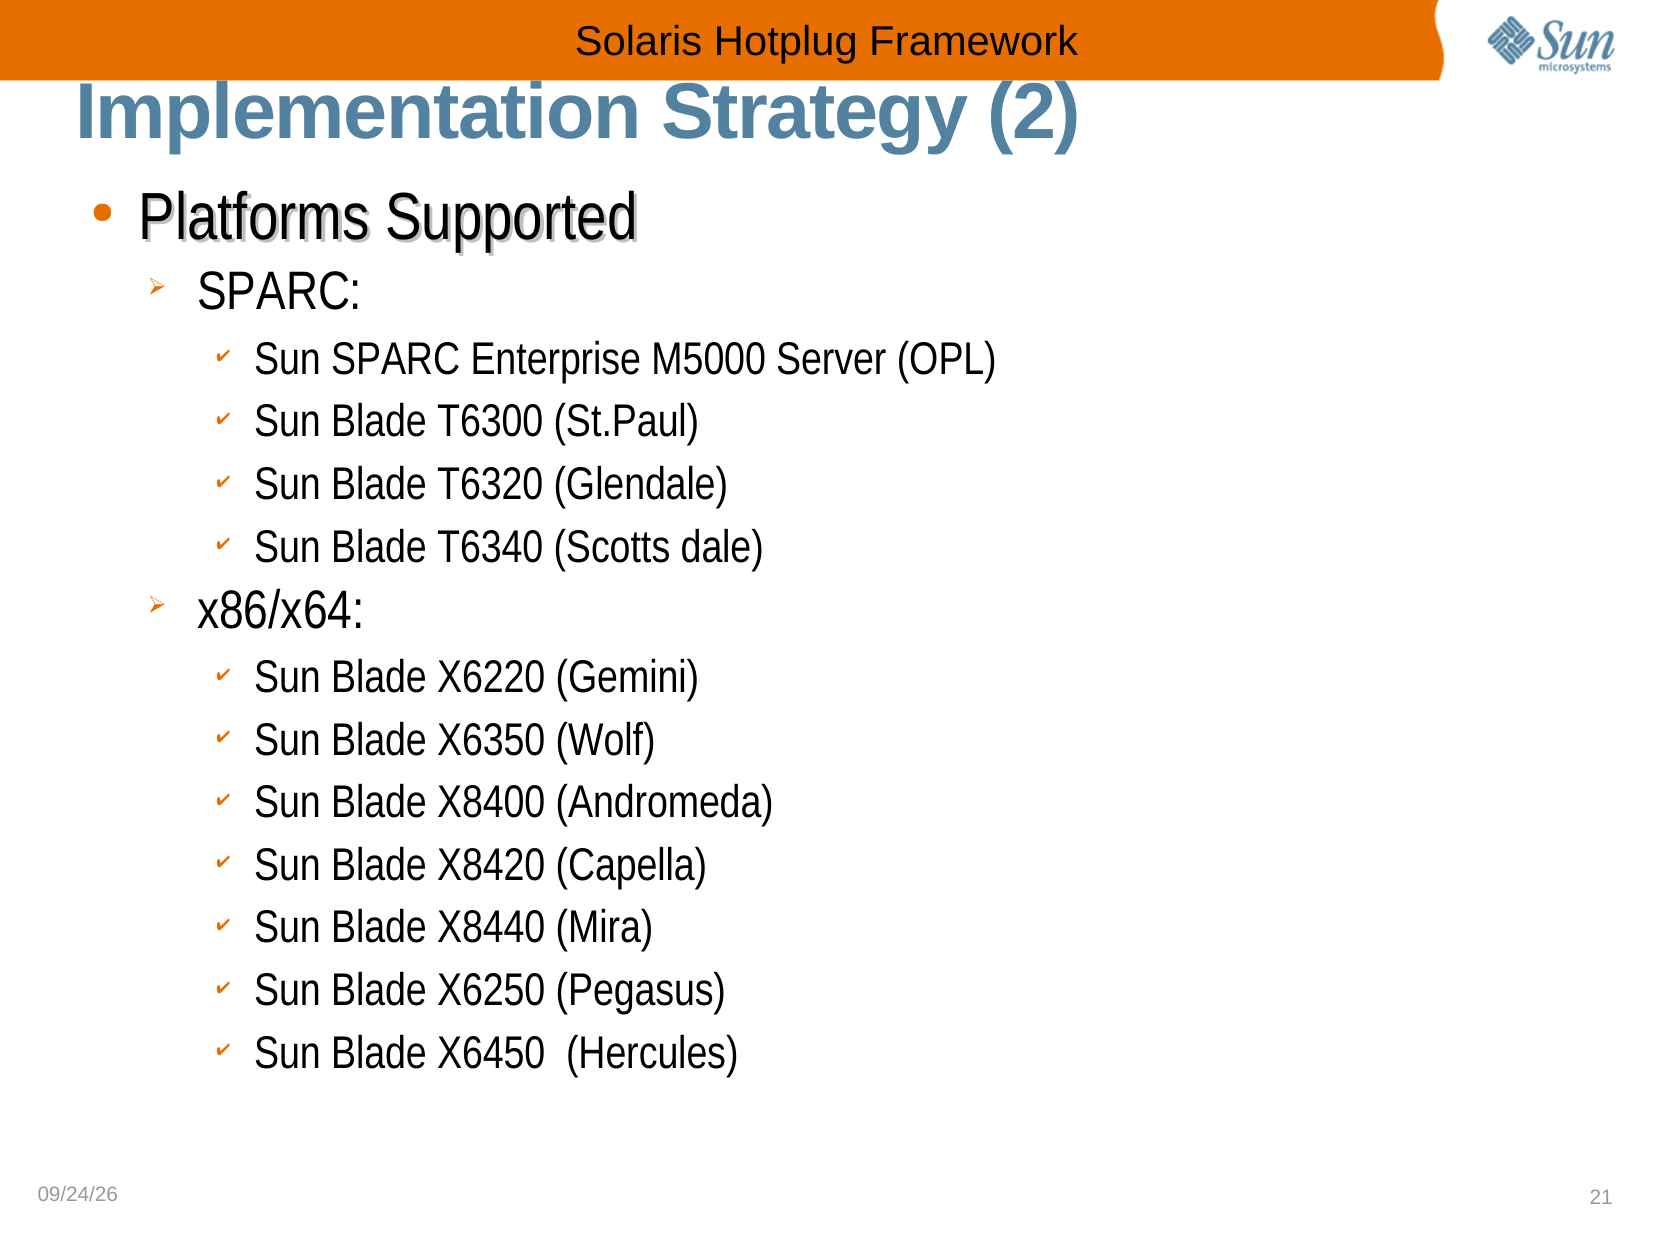

# Implementation Strategy (2)
Platforms Supported
SPARC:
Sun SPARC Enterprise M5000 Server (OPL)
Sun Blade T6300 (St.Paul)
Sun Blade T6320 (Glendale)
Sun Blade T6340 (Scotts dale)
x86/x64:
Sun Blade X6220 (Gemini)
Sun Blade X6350 (Wolf)
Sun Blade X8400 (Andromeda)
Sun Blade X8420 (Capella)
Sun Blade X8440 (Mira)
Sun Blade X6250 (Pegasus)
Sun Blade X6450 (Hercules)
21